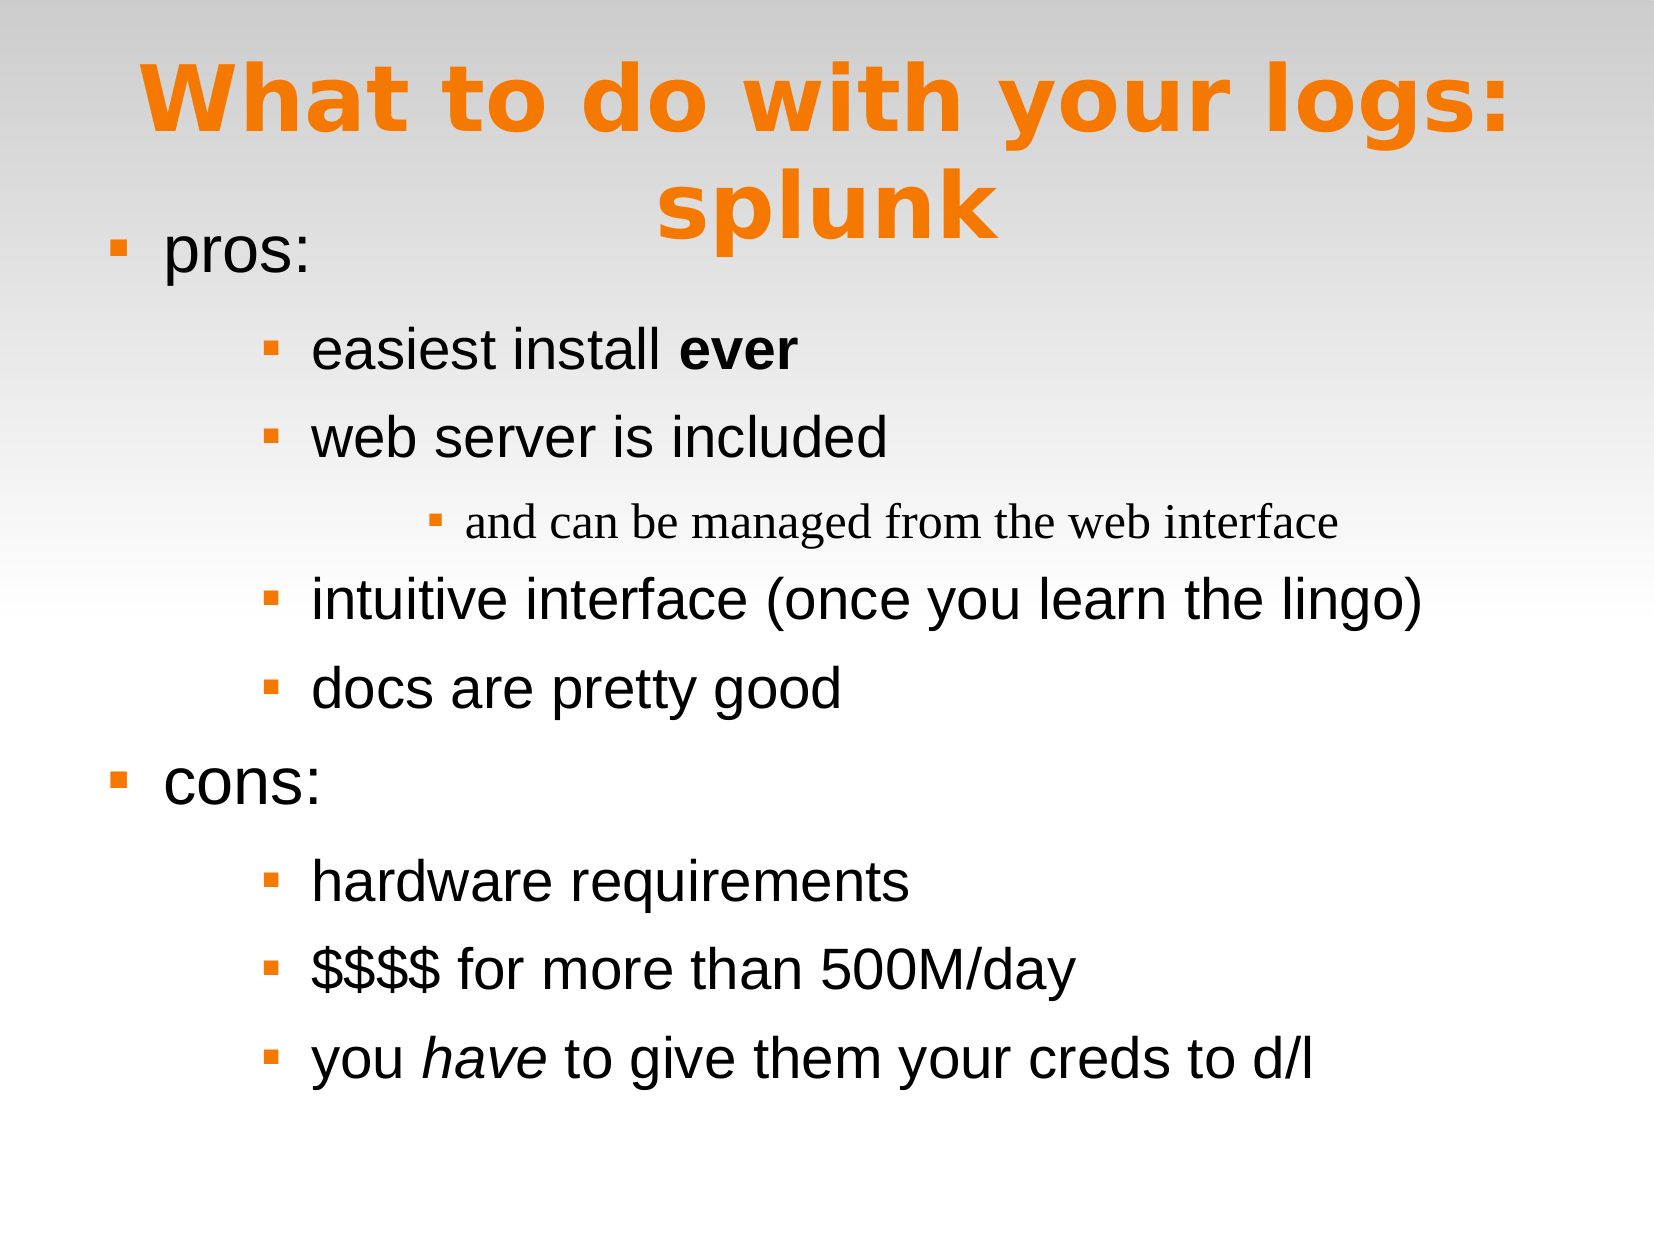

# What to do with your logs: splunk
pros:
easiest install ever
web server is included
and can be managed from the web interface
intuitive interface (once you learn the lingo)
docs are pretty good
cons:
hardware requirements
$$$$ for more than 500M/day
you have to give them your creds to d/l